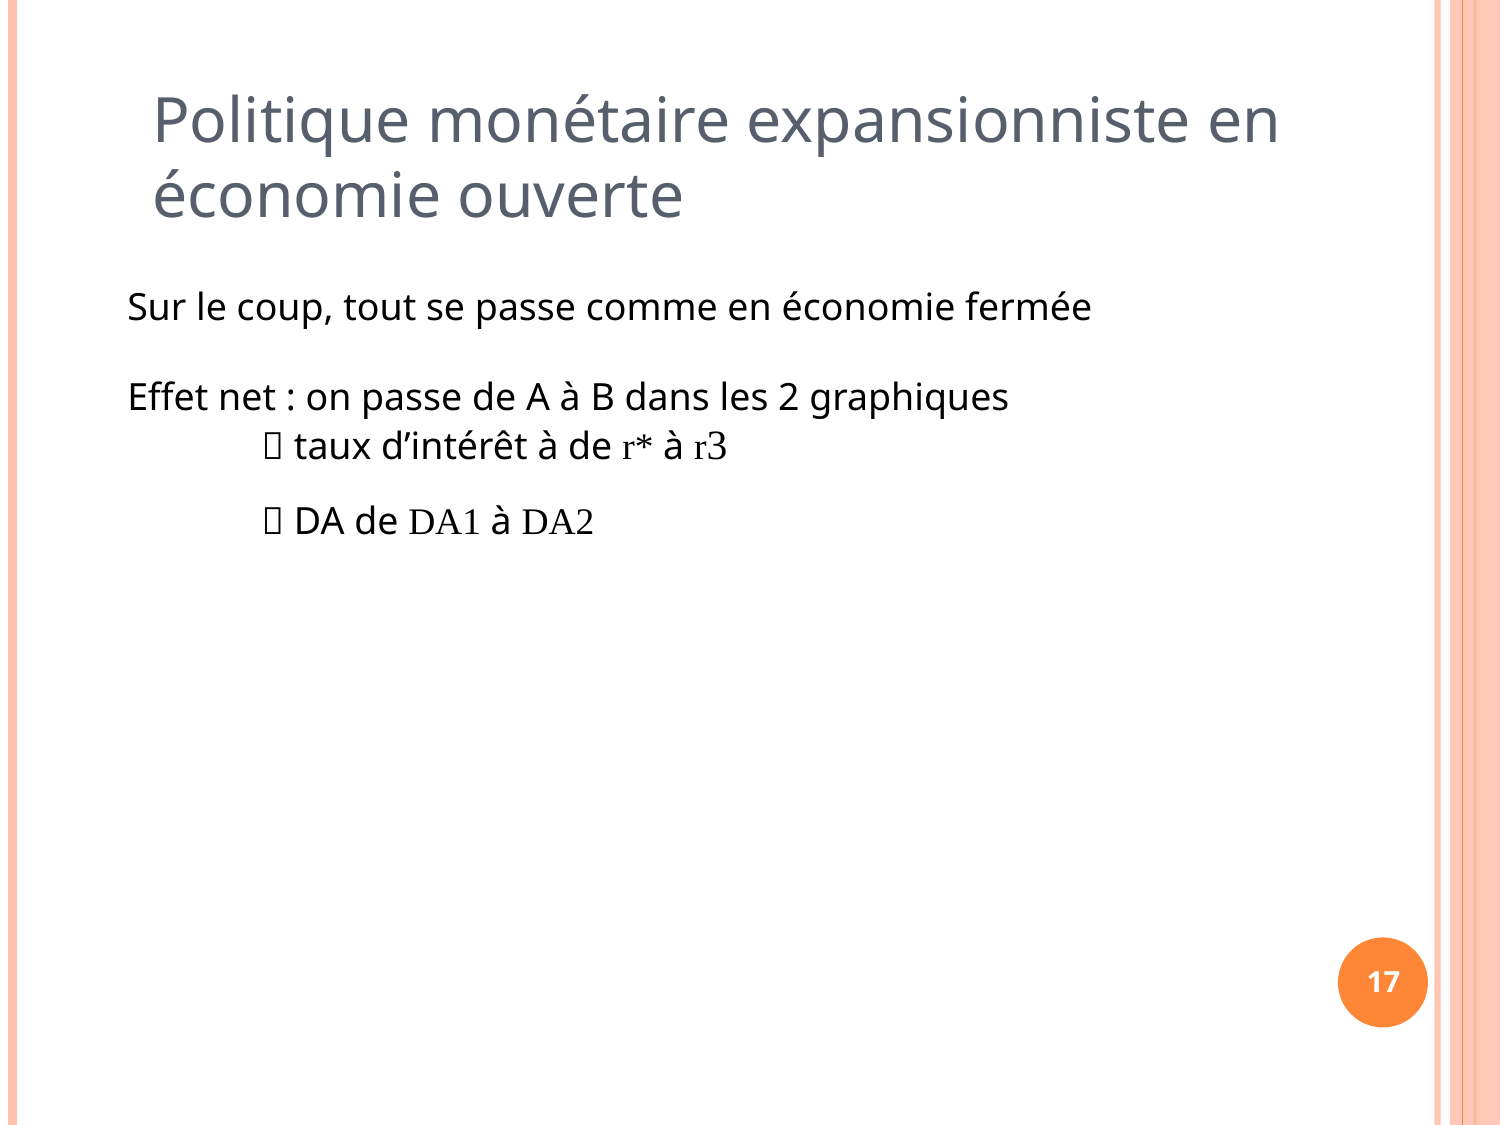

# Politique monétaire expansionniste en économie ouverte
Sur le coup, tout se passe comme en économie fermée
Effet net : on passe de A à B dans les 2 graphiques
 taux d’intérêt à de r* à r3
 DA de DA1 à DA2